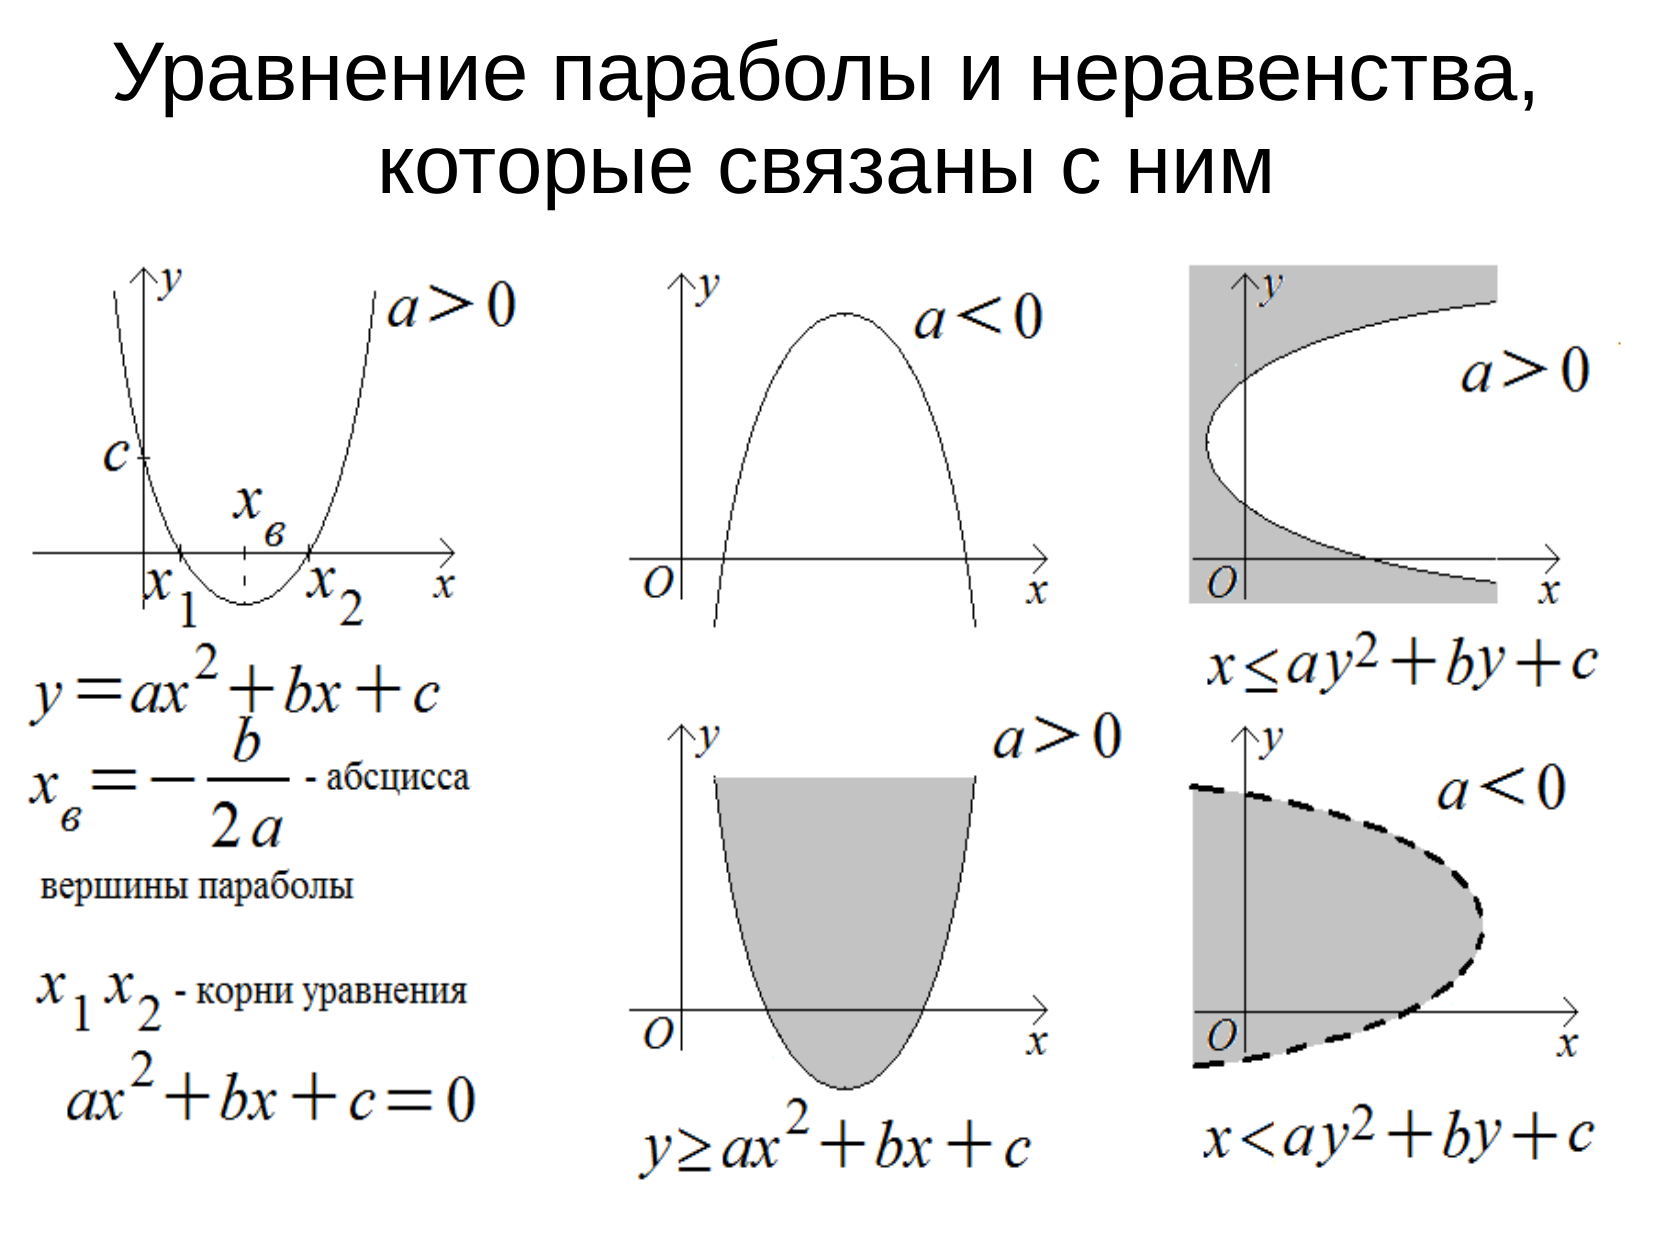

# Уравнение параболы и неравенства, которые связаны с ним